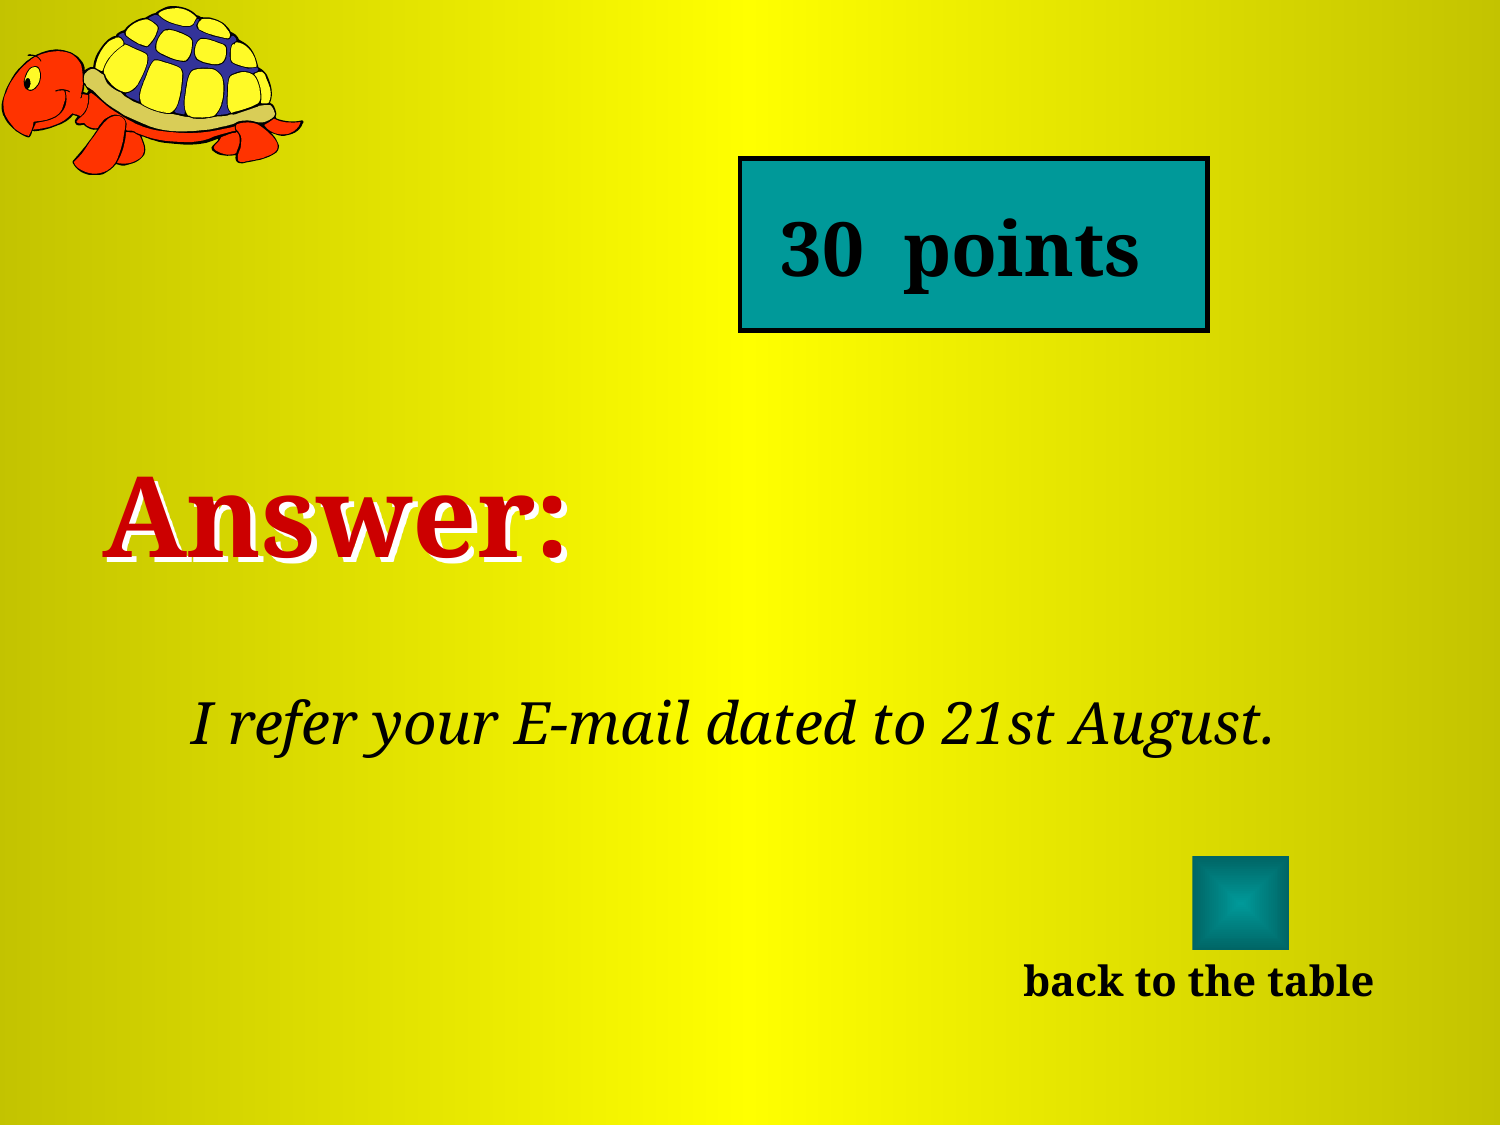

30 points
# Answer:
I refer your E-mail dated to 21st August.
back to the table